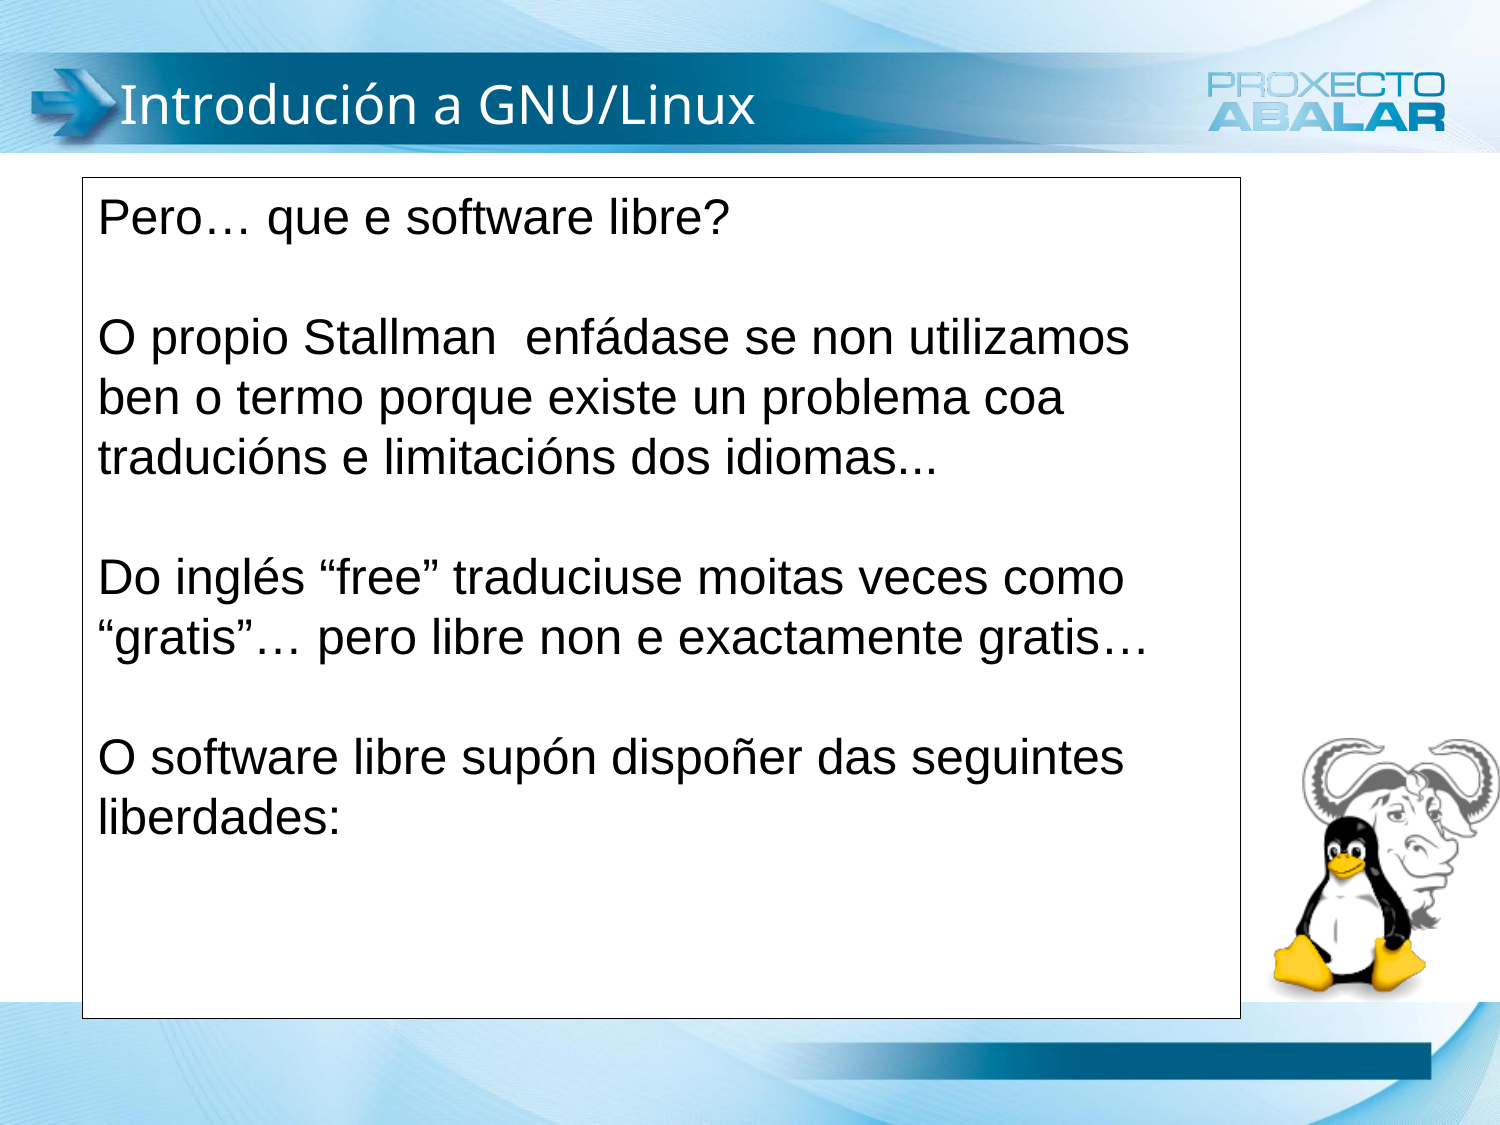

Introdución a GNU/Linux
Pero… que e software libre?
O propio Stallman enfádase se non utilizamos ben o termo porque existe un problema coa traducións e limitacións dos idiomas...
Do inglés “free” traduciuse moitas veces como “gratis”… pero libre non e exactamente gratis…
O software libre supón dispoñer das seguintes liberdades: